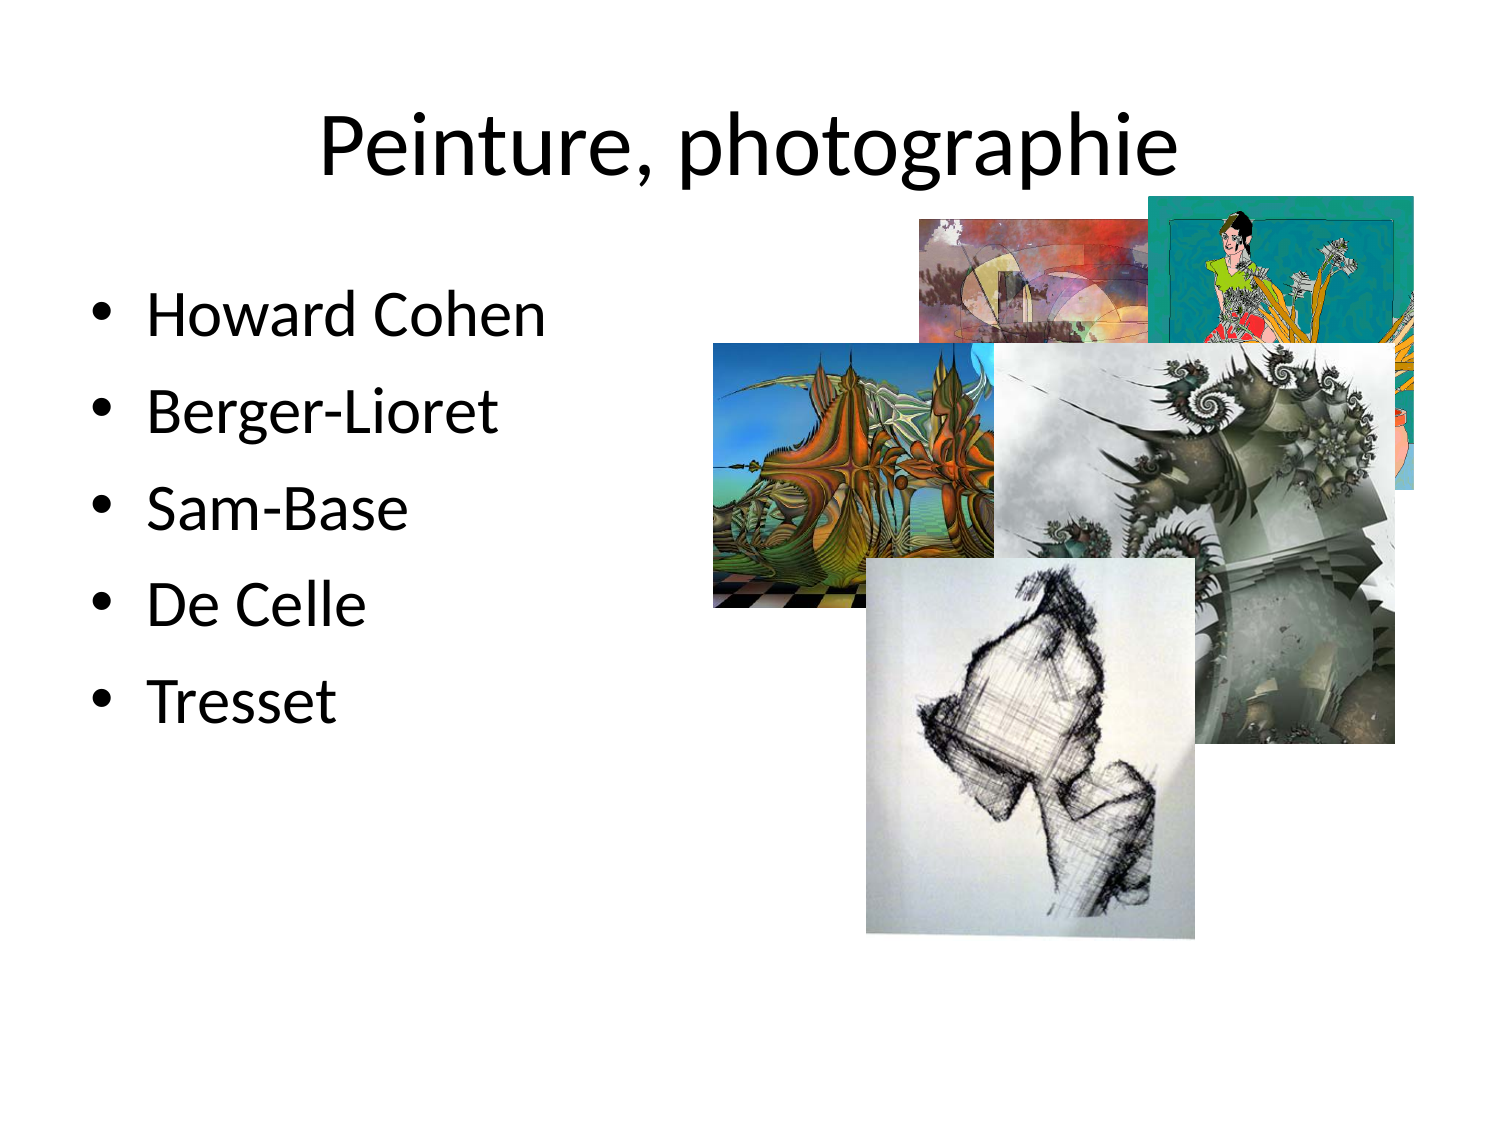

# Peinture, photographie
Howard Cohen
Berger-Lioret
Sam-Base
De Celle
Tresset